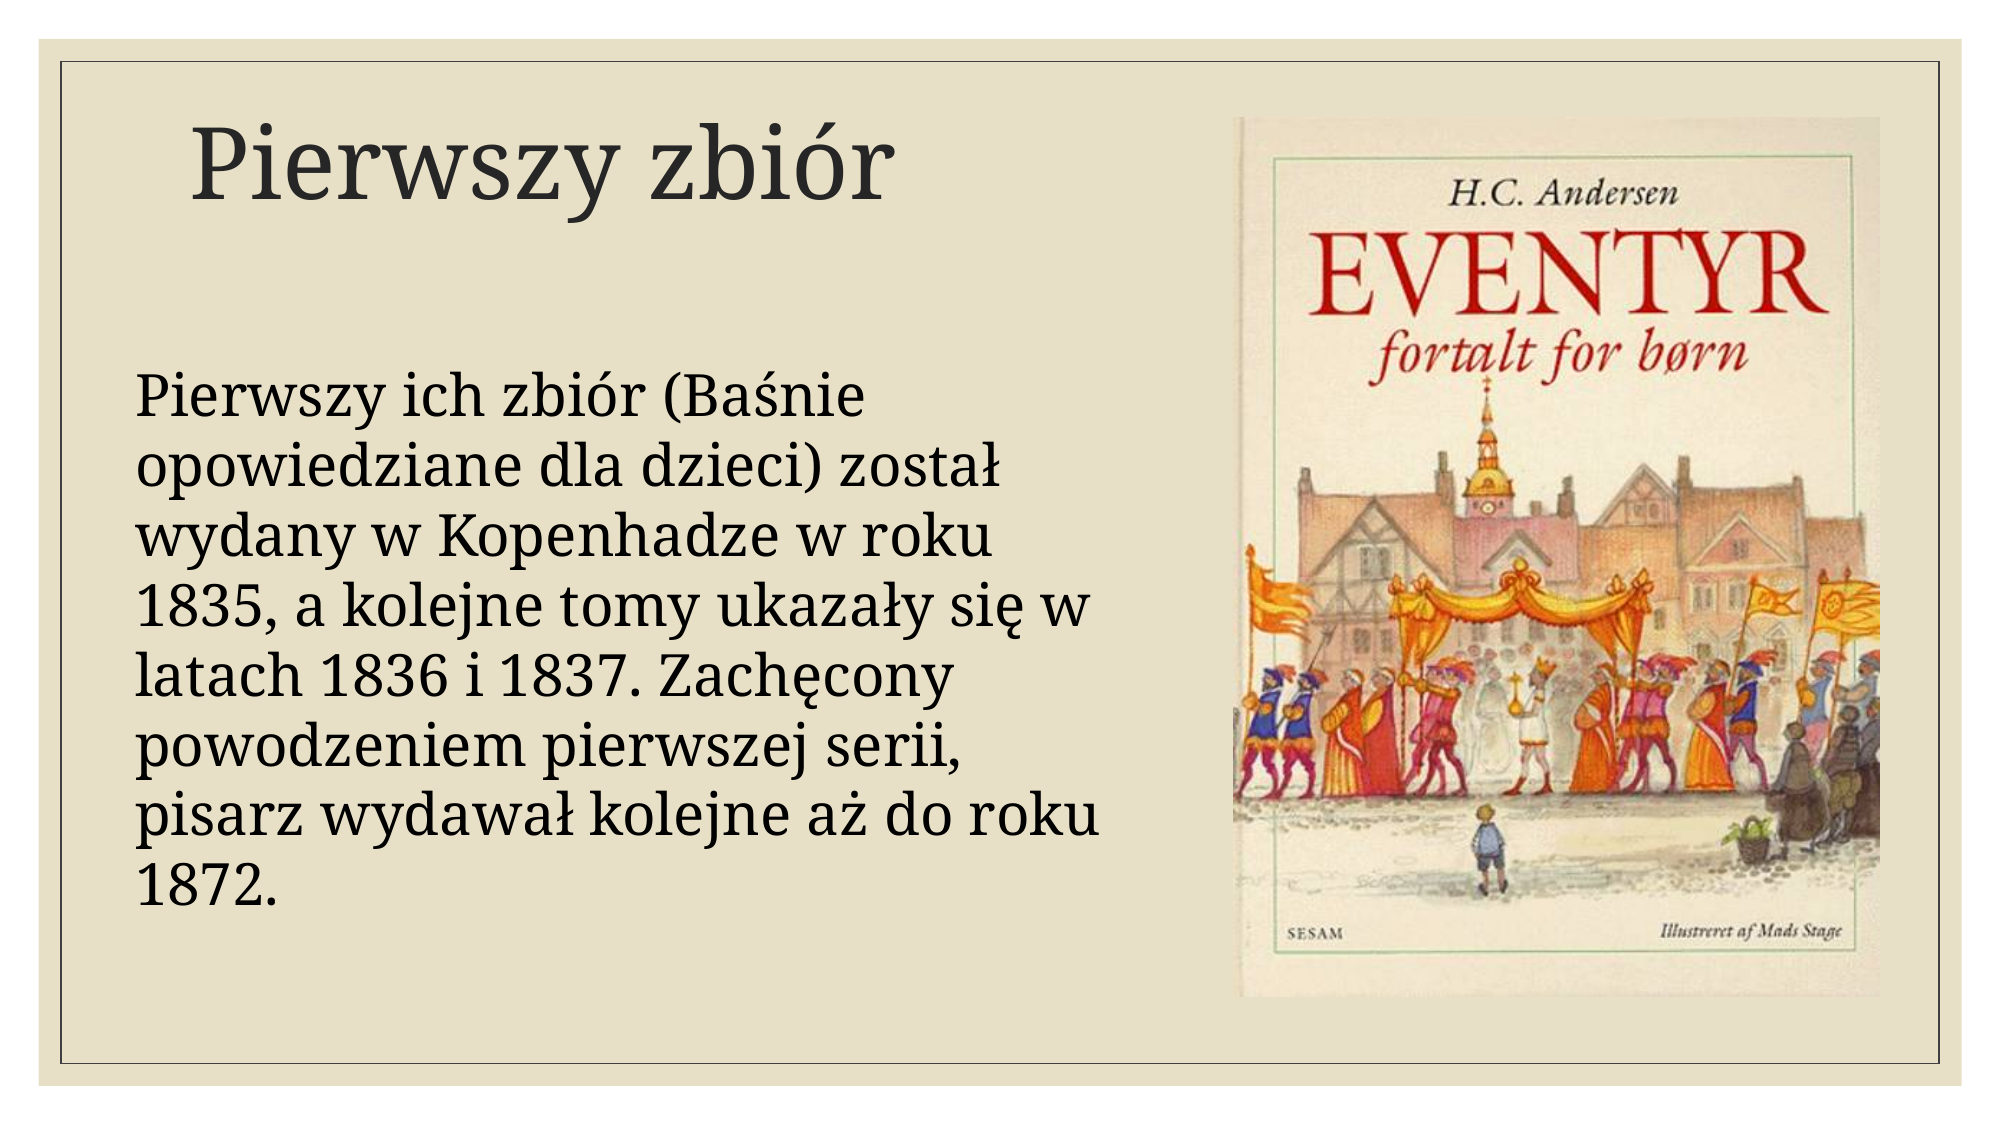

# Pierwszy zbiór
Pierwszy ich zbiór (Baśnie opowiedziane dla dzieci) został wydany w Kopenhadze w roku 1835, a kolejne tomy ukazały się w latach 1836 i 1837. Zachęcony powodzeniem pierwszej serii, pisarz wydawał kolejne aż do roku 1872.